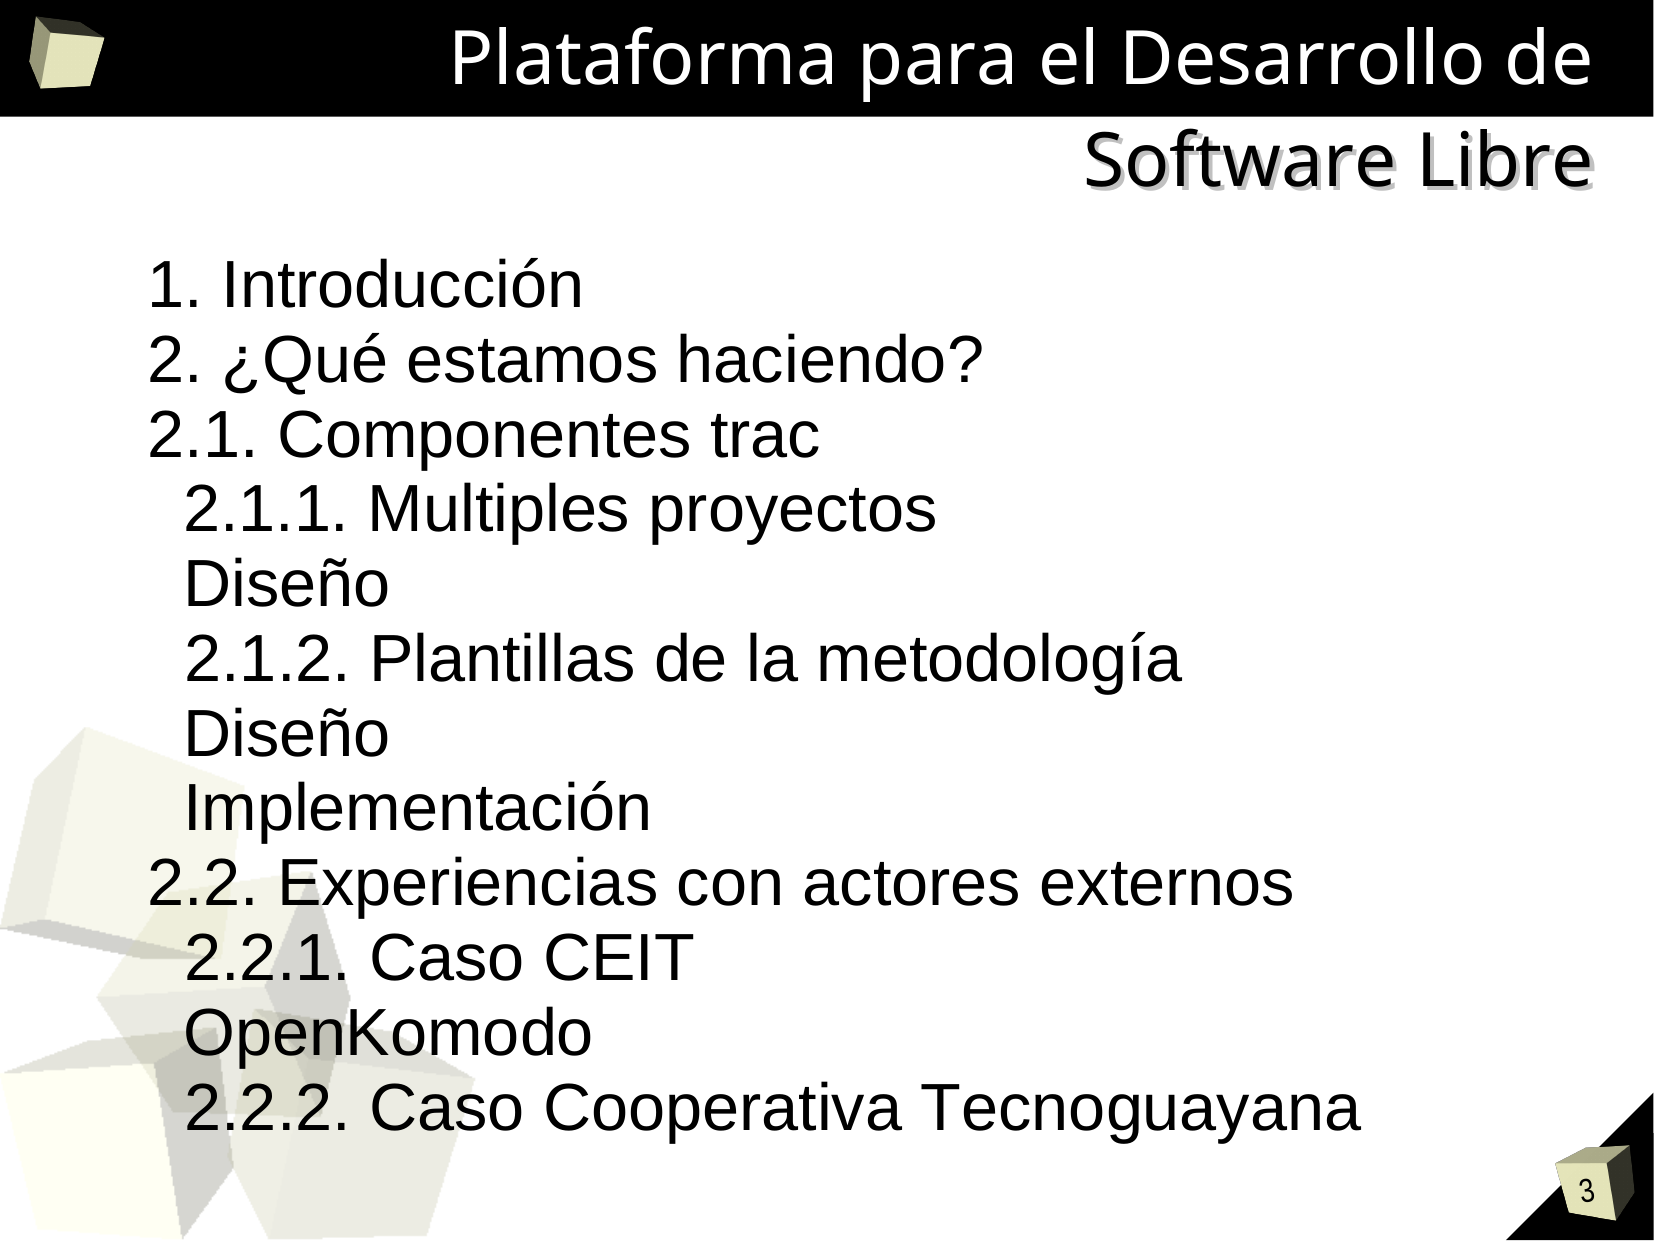

# Plataforma para el Desarrollo de Software Libre
1. Introducción
2. ¿Qué estamos haciendo?
2.1. Componentes trac
2.1.1. Multiples proyectos
Diseño
 2.1.2. Plantillas de la metodología
Diseño
Implementación
2.2. Experiencias con actores externos
 2.2.1. Caso CEIT
OpenKomodo
 2.2.2. Caso Cooperativa Tecnoguayana